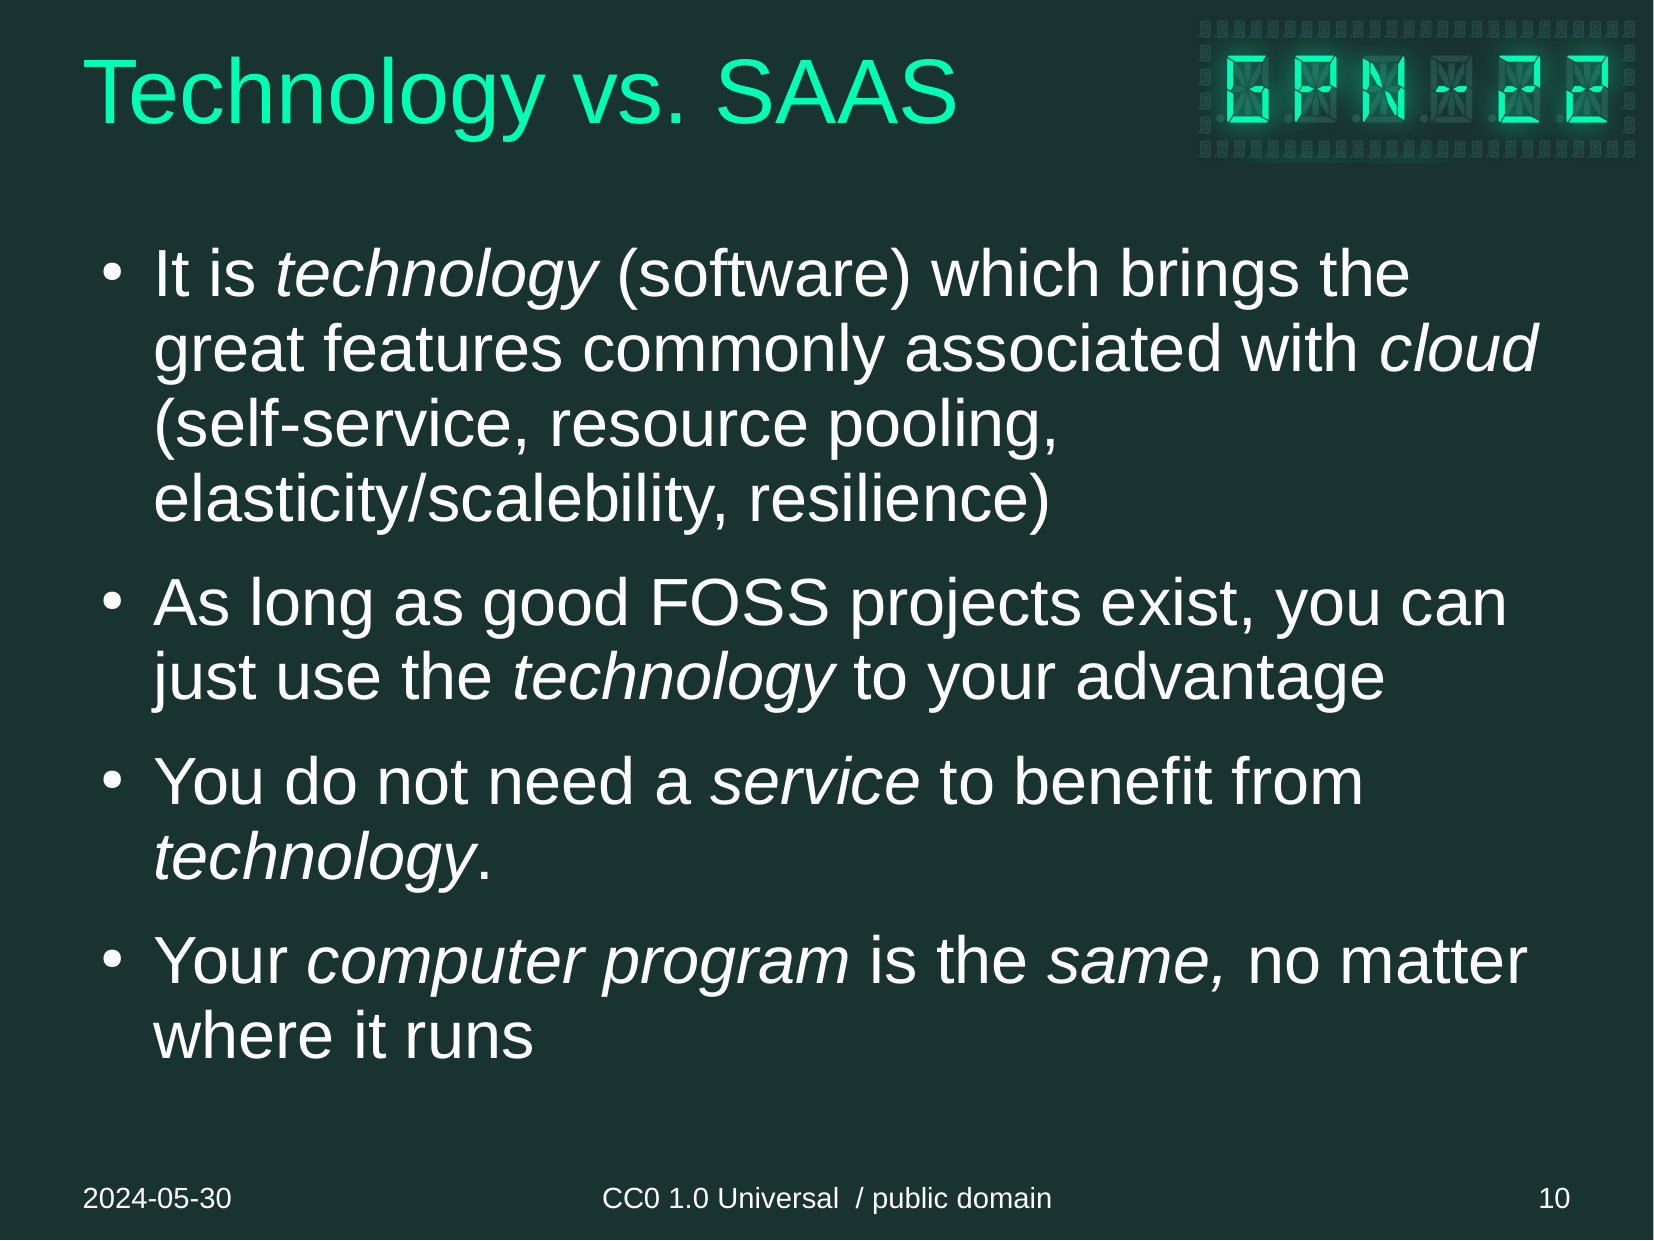

# Technology vs. SAAS
It is technology (software) which brings the great features commonly associated with cloud (self-service, resource pooling, elasticity/scalebility, resilience)
As long as good FOSS projects exist, you can just use the technology to your advantage
You do not need a service to benefit from technology.
Your computer program is the same, no matter where it runs
2024-05-30
CC0 1.0 Universal / public domain
10